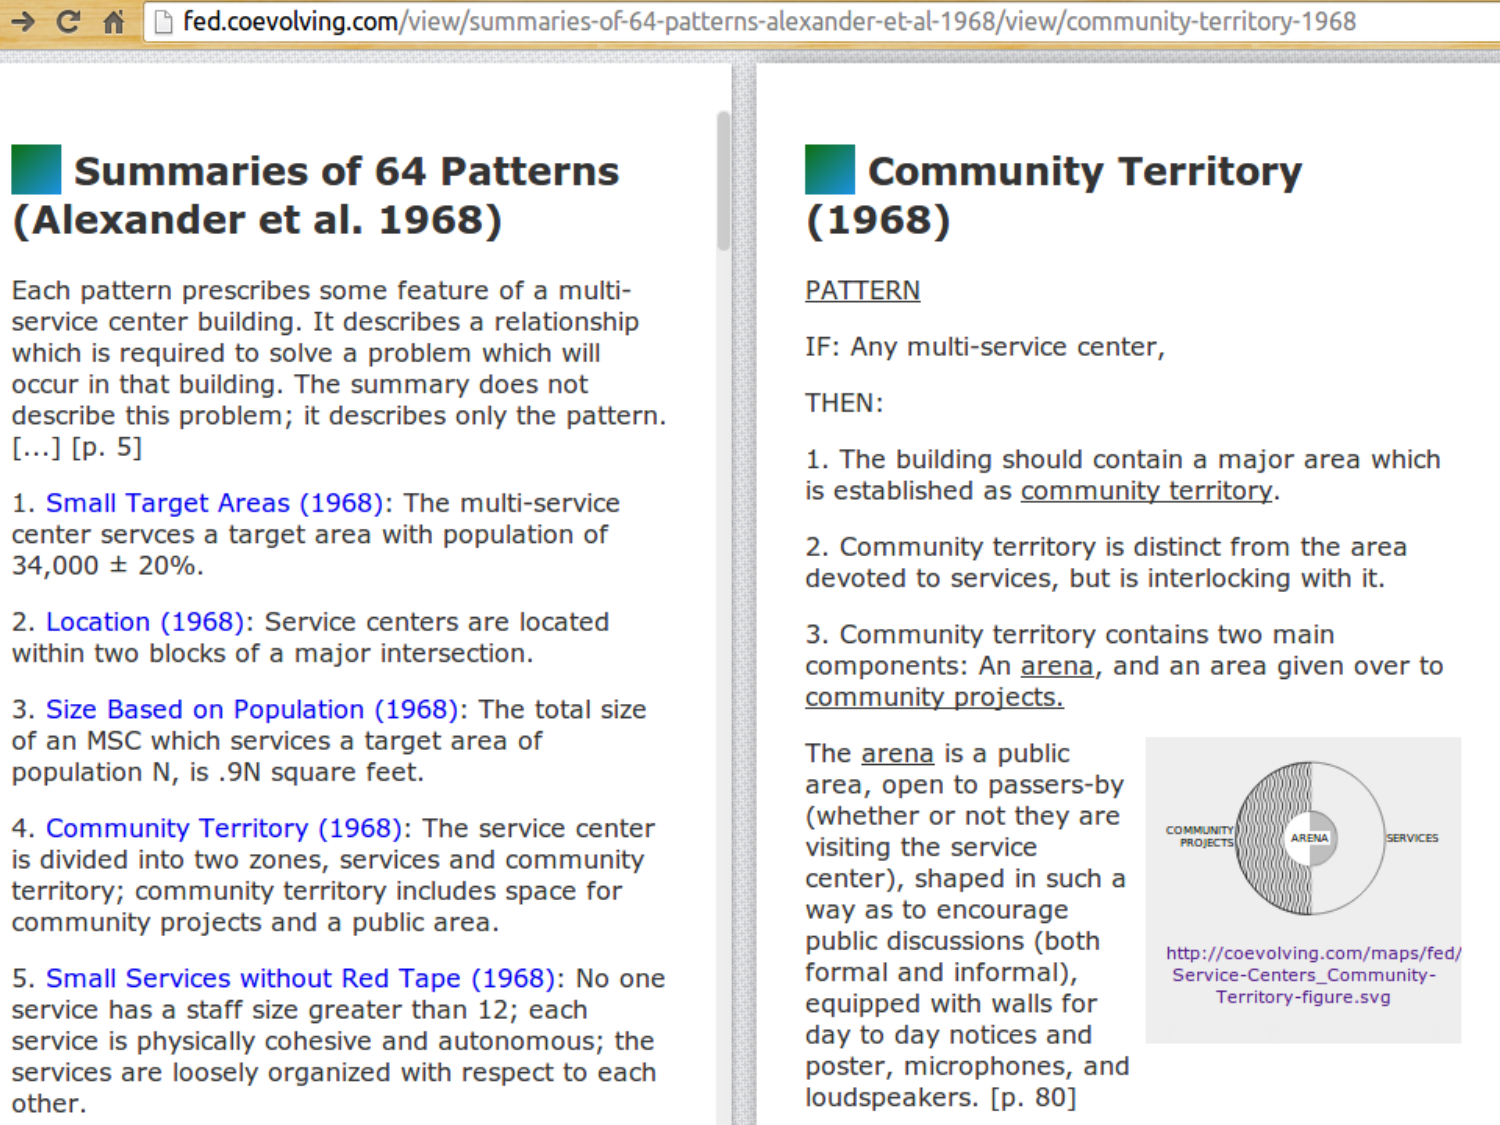

# Summaries of 64 Patterns (1968)
Service Systems Thinking
36